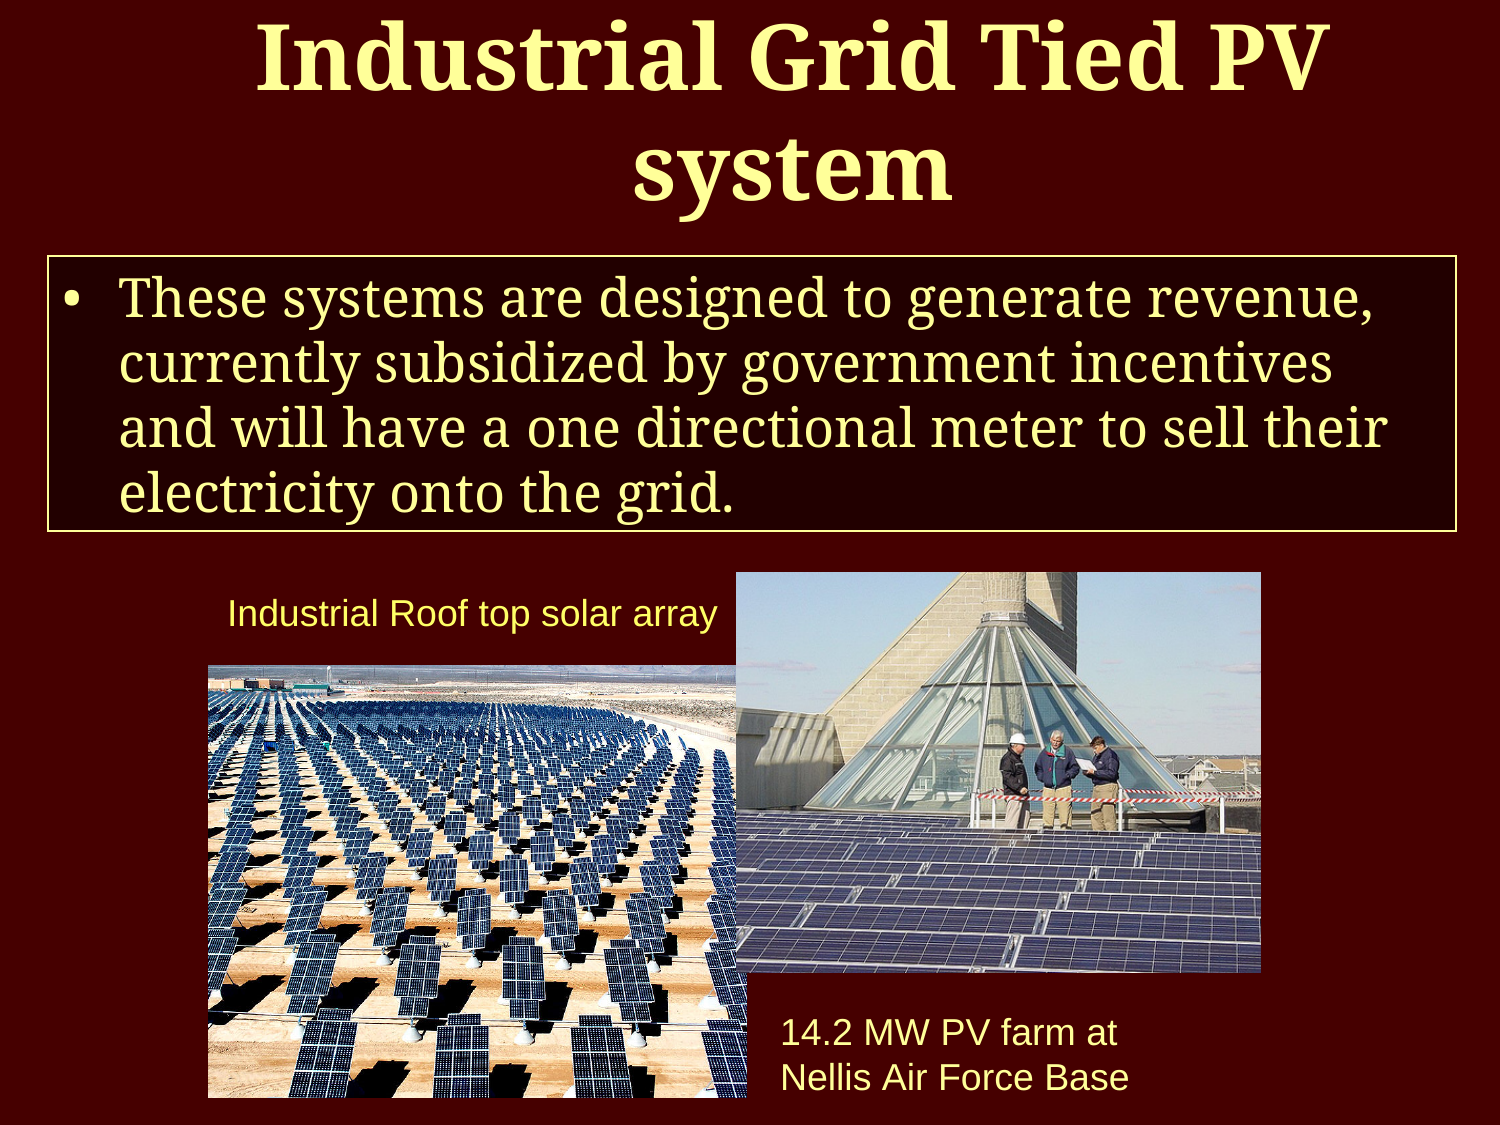

# Industrial Grid Tied PV system
These systems are designed to generate revenue, currently subsidized by government incentives and will have a one directional meter to sell their electricity onto the grid.
Industrial Roof top solar array
14.2 MW PV farm at Nellis Air Force Base
Engineering Photovoltaic Systems
20